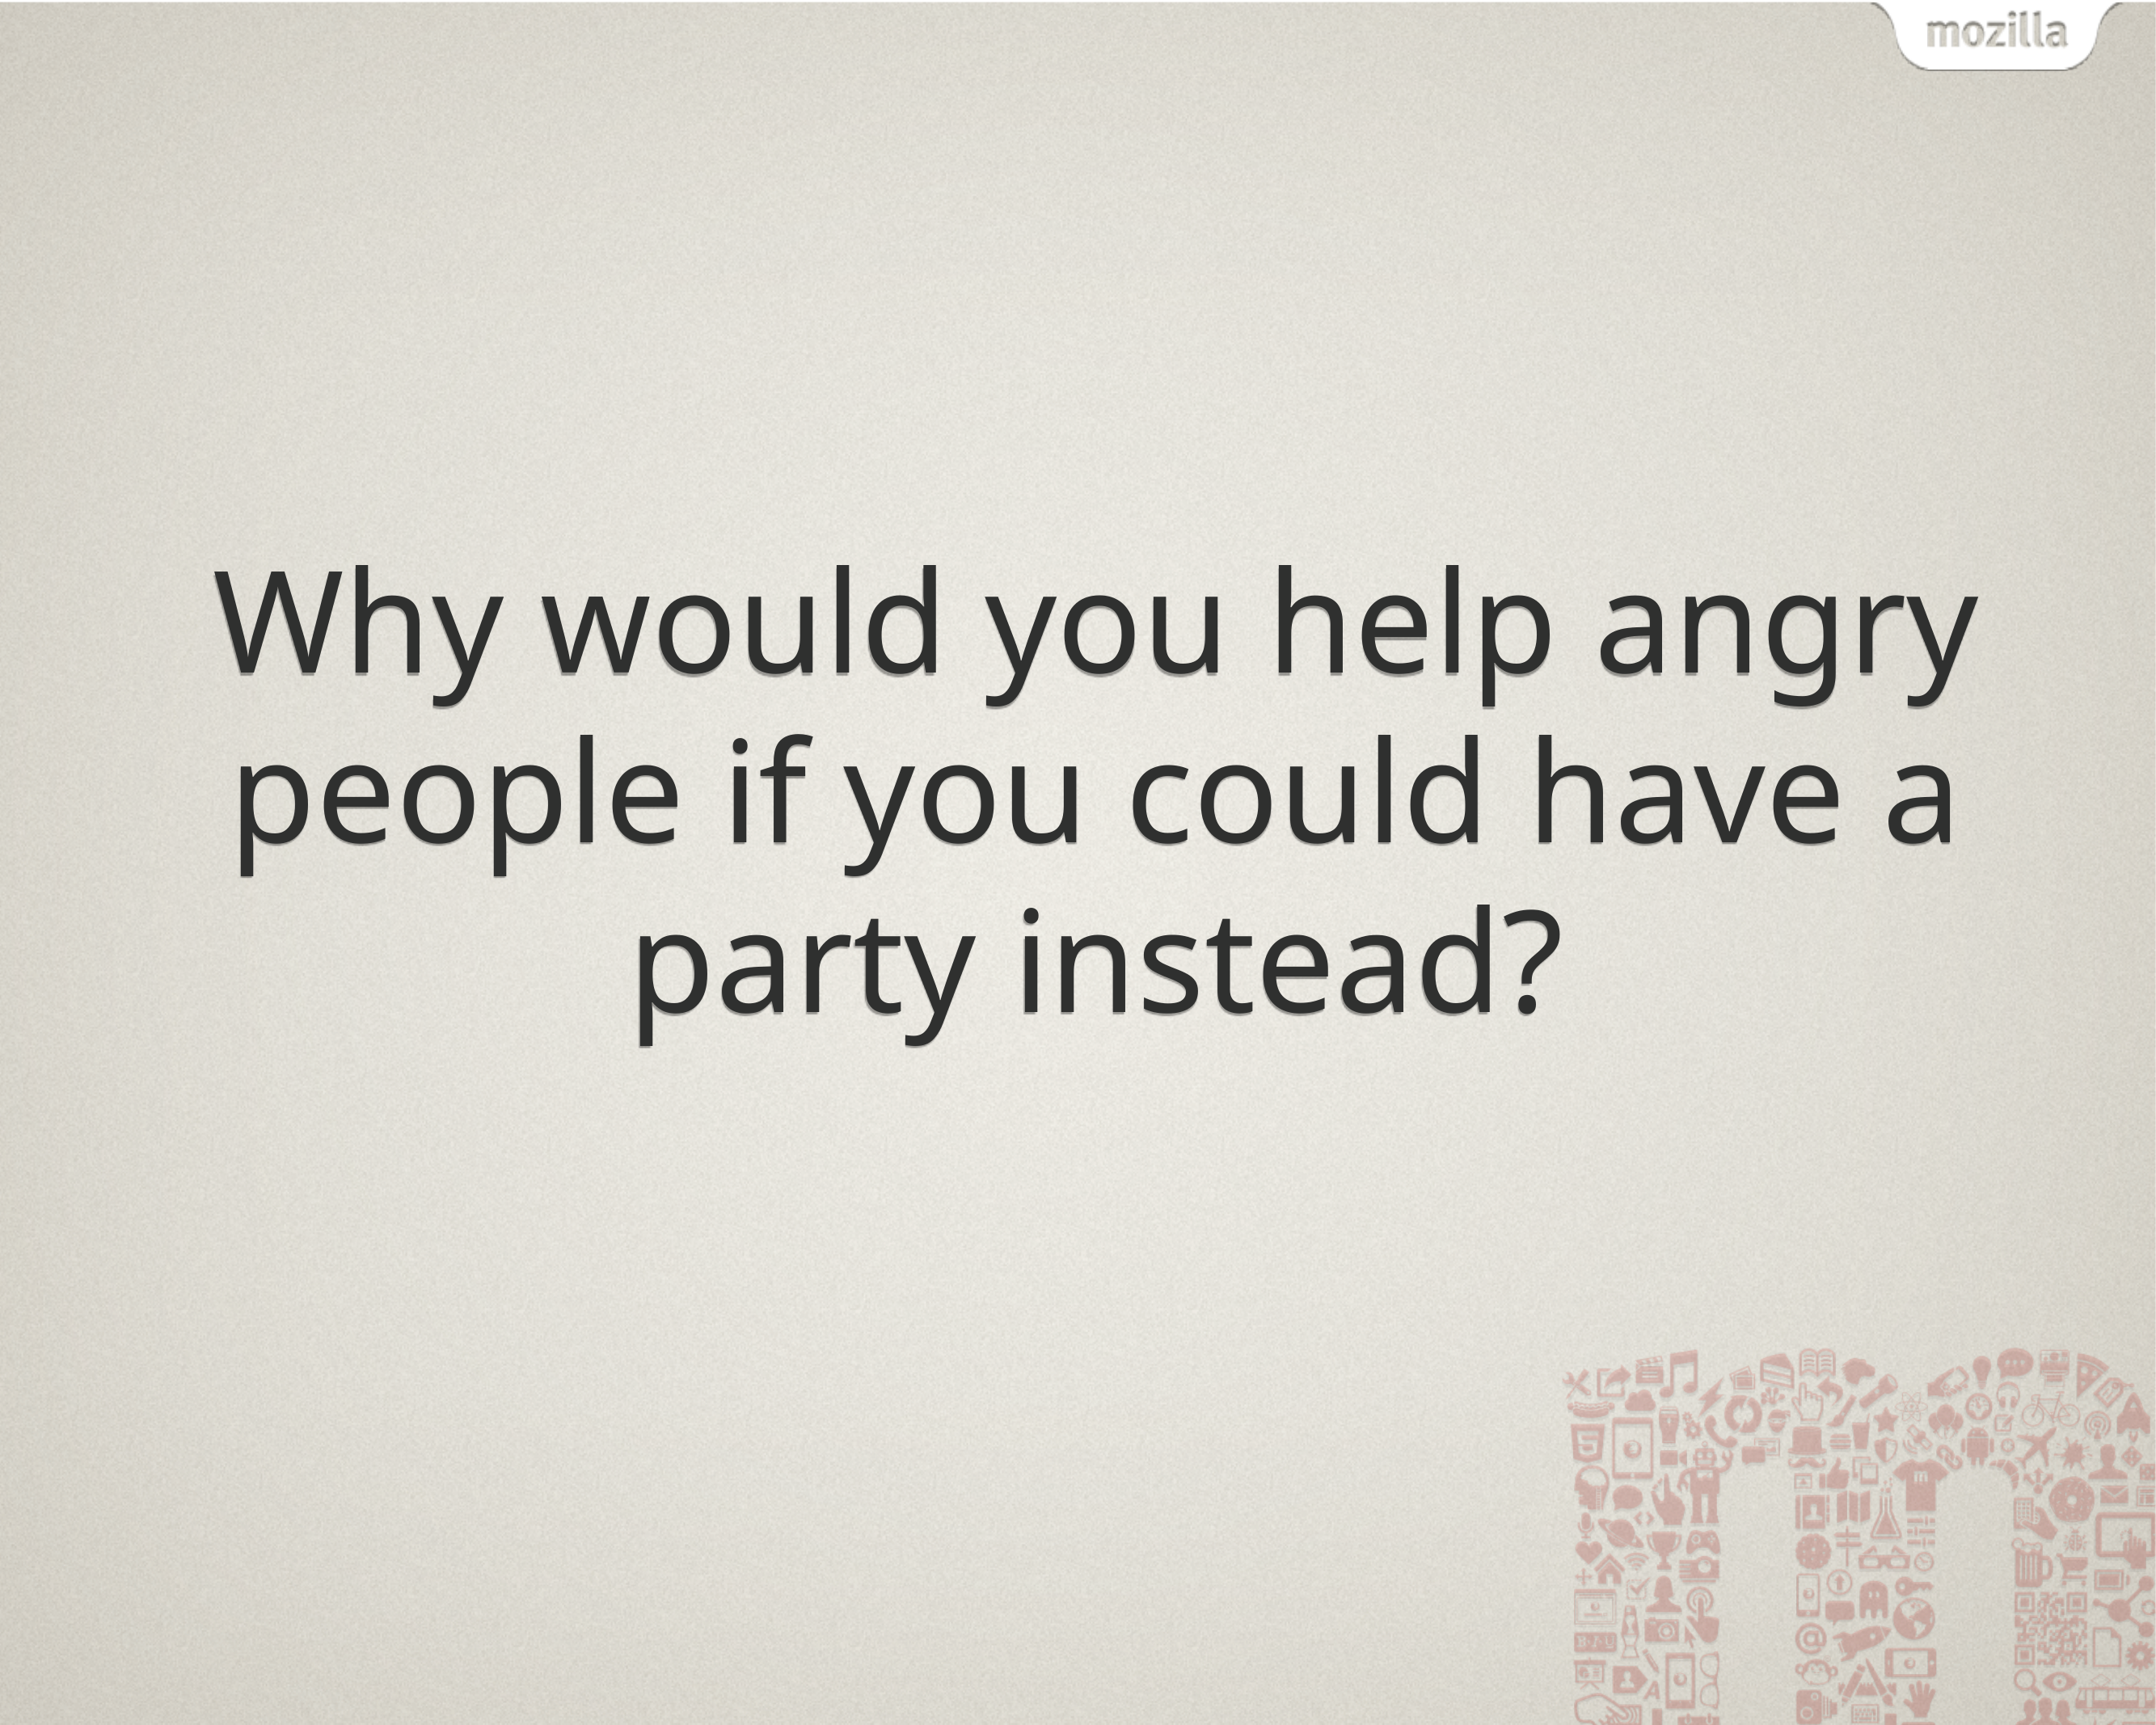

# Why would you help angry people if you could have a party instead?